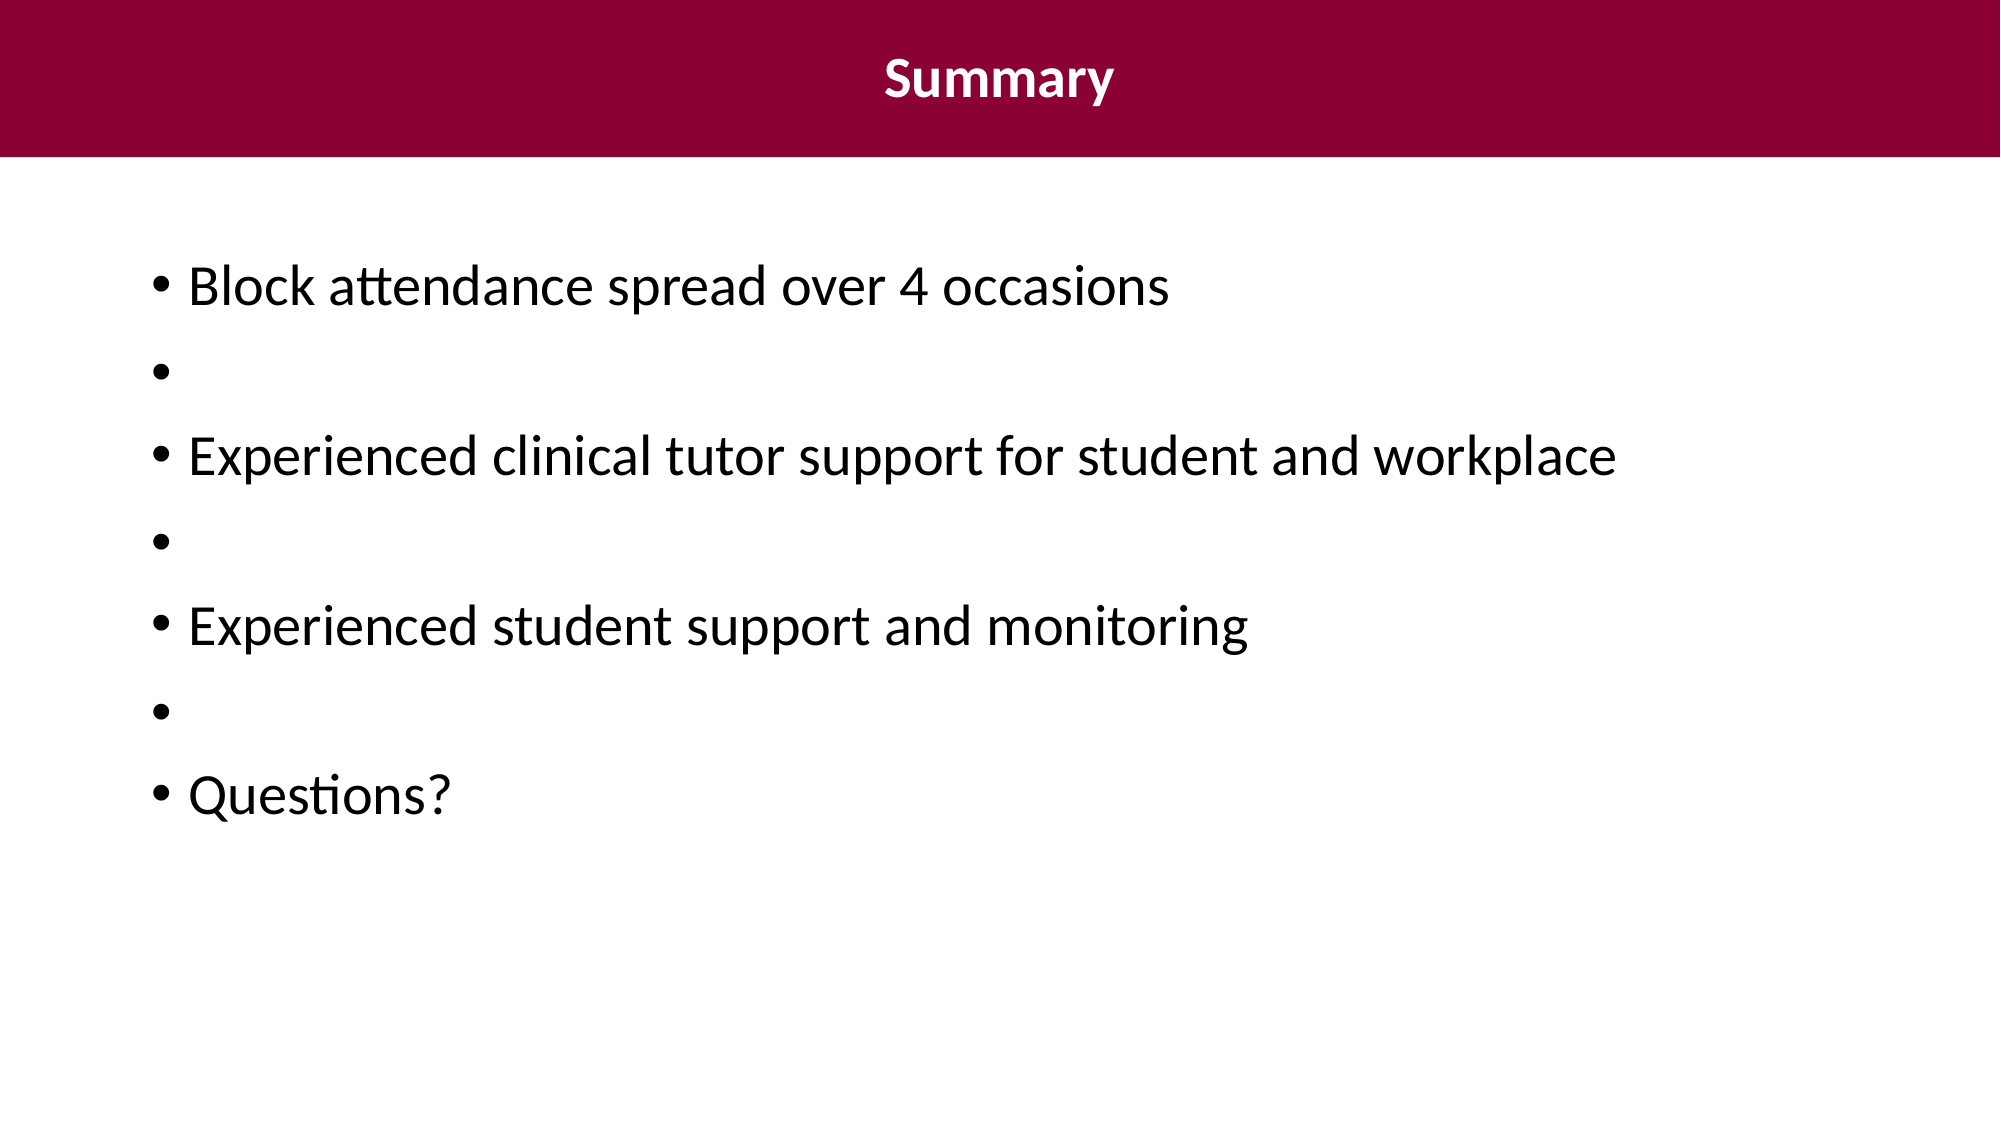

Summary
# Block attendance spread over 4 occasions
Experienced clinical tutor support for student and workplace
Experienced student support and monitoring
Questions?